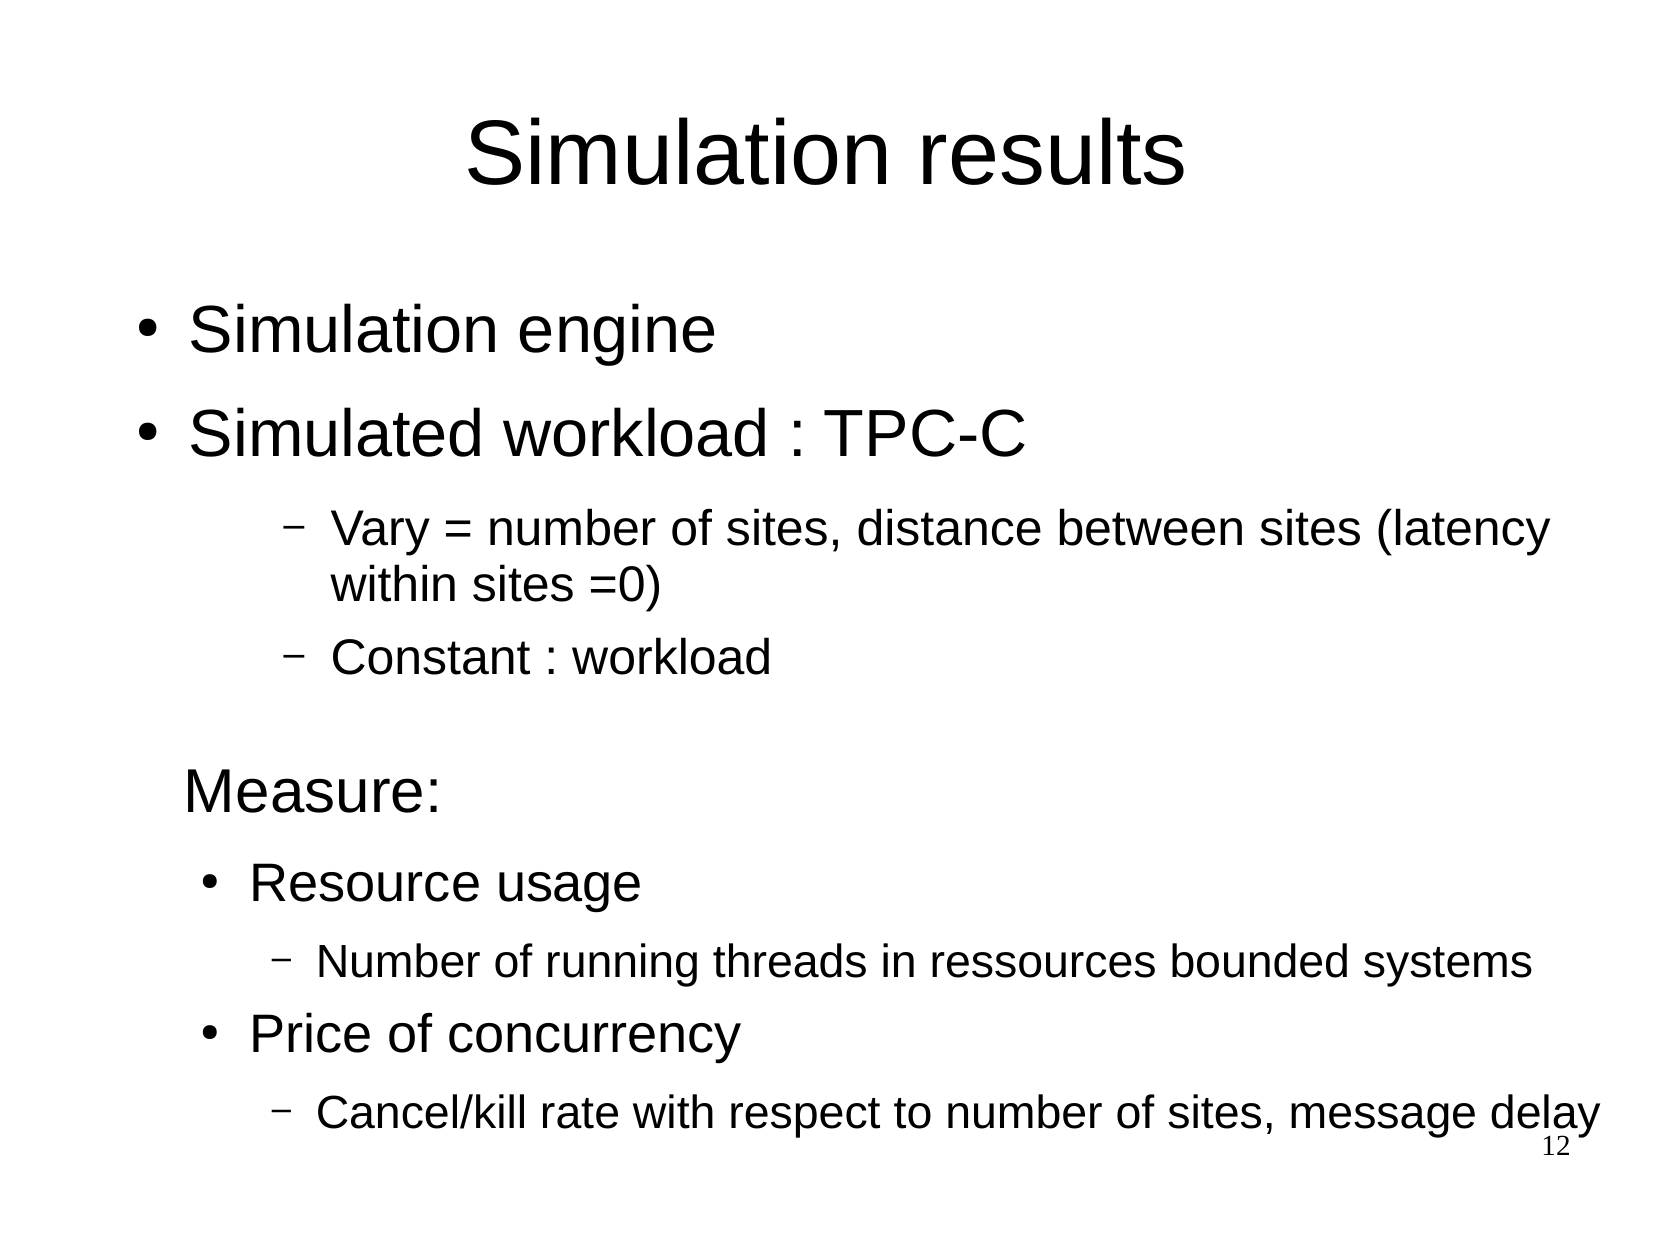

# Simulation results
Simulation engine
Simulated workload : TPC-C
Vary = number of sites, distance between sites (latency within sites =0)
Constant : workload
Measure:
Resource usage
Number of running threads in ressources bounded systems
Price of concurrency
Cancel/kill rate with respect to number of sites, message delay
12